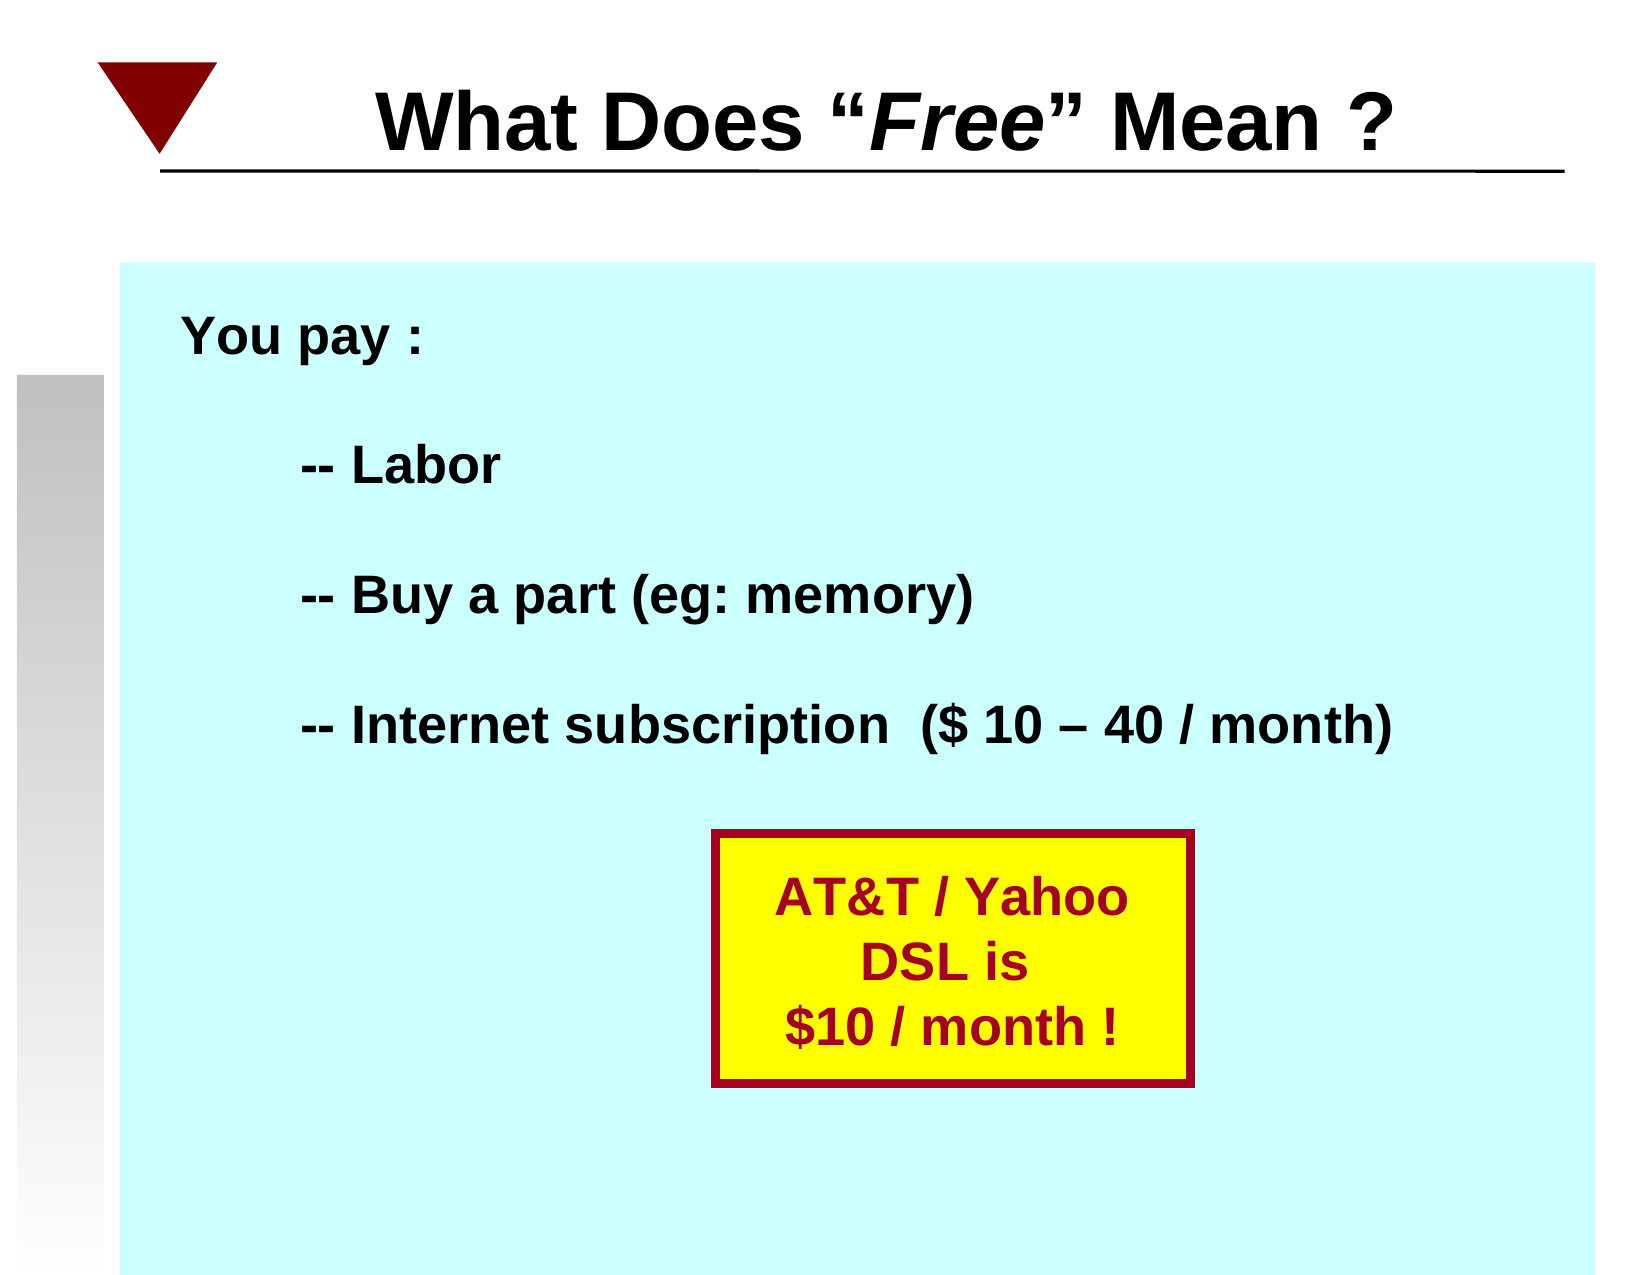

# What Does “Free” Mean ?
 You pay :
 		-- Labor
		-- Buy a part (eg: memory)
		-- Internet subscription ($ 10 – 40 / month)
AT&T / Yahoo
DSL is
$10 / month !